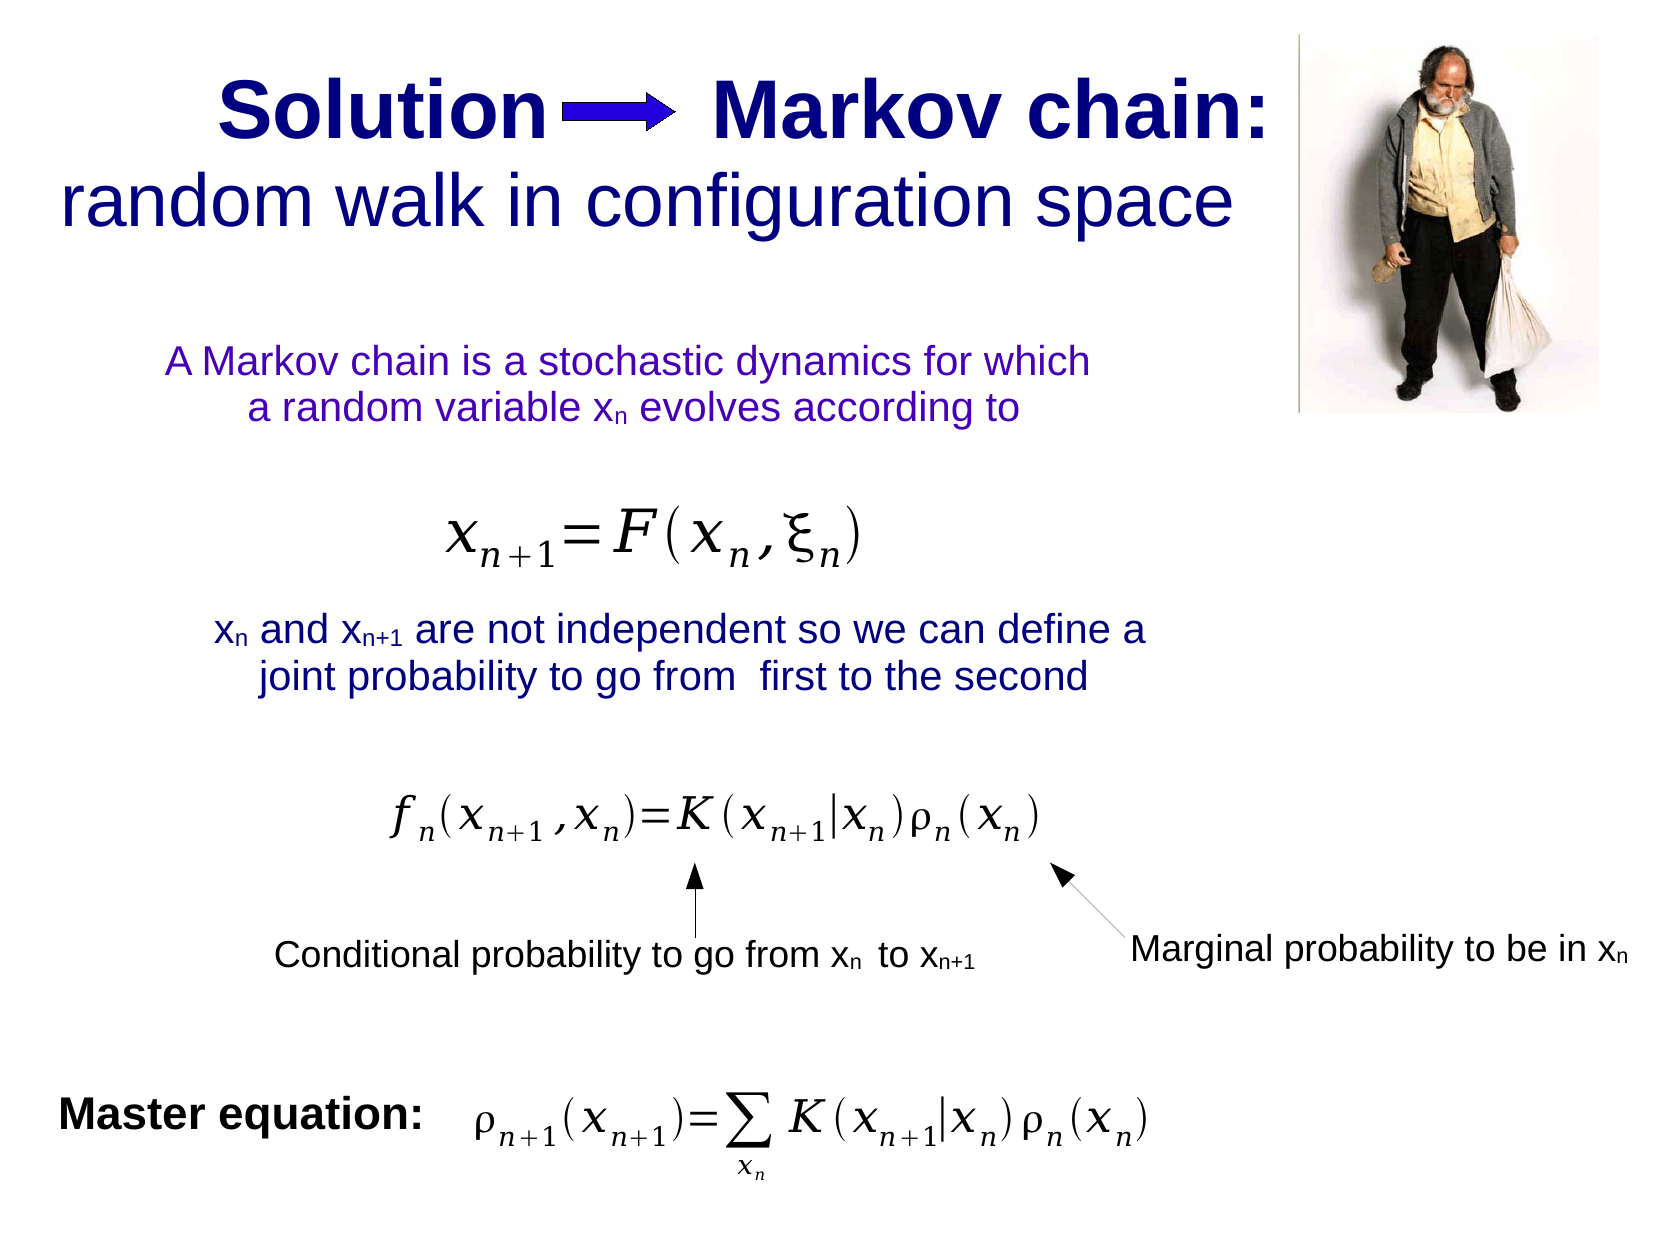

# Solution Markov chain: random walk in configuration space
A Markov chain is a stochastic dynamics for which
a random variable xn evolves according to
 xn and xn+1 are not independent so we can define a joint probability to go from first to the second
Marginal probability to be in xn
Conditional probability to go from xn to xn+1
Master equation: